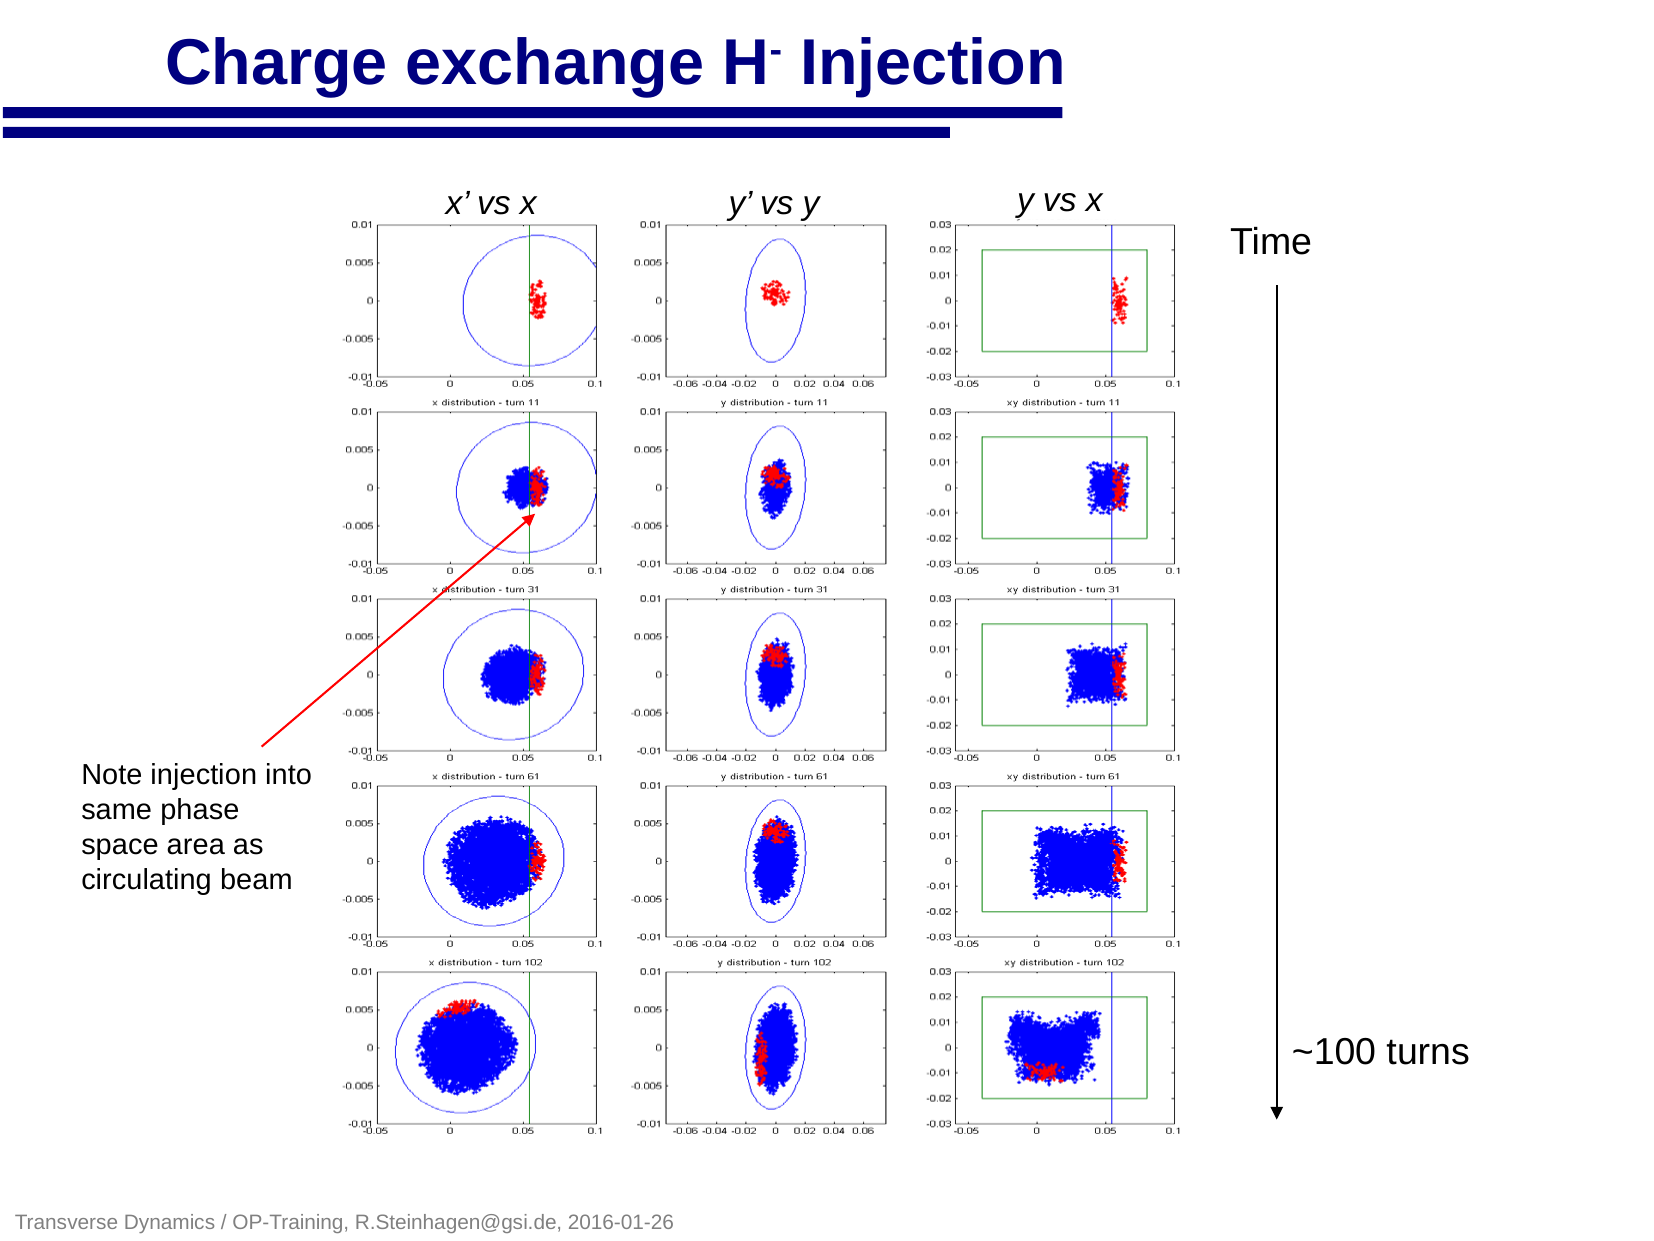

# Charge exchange H- Injection
y vs x
x’ vs x
y’ vs y
Time
Note injection into
same phase
space area as
circulating beam
~100 turns